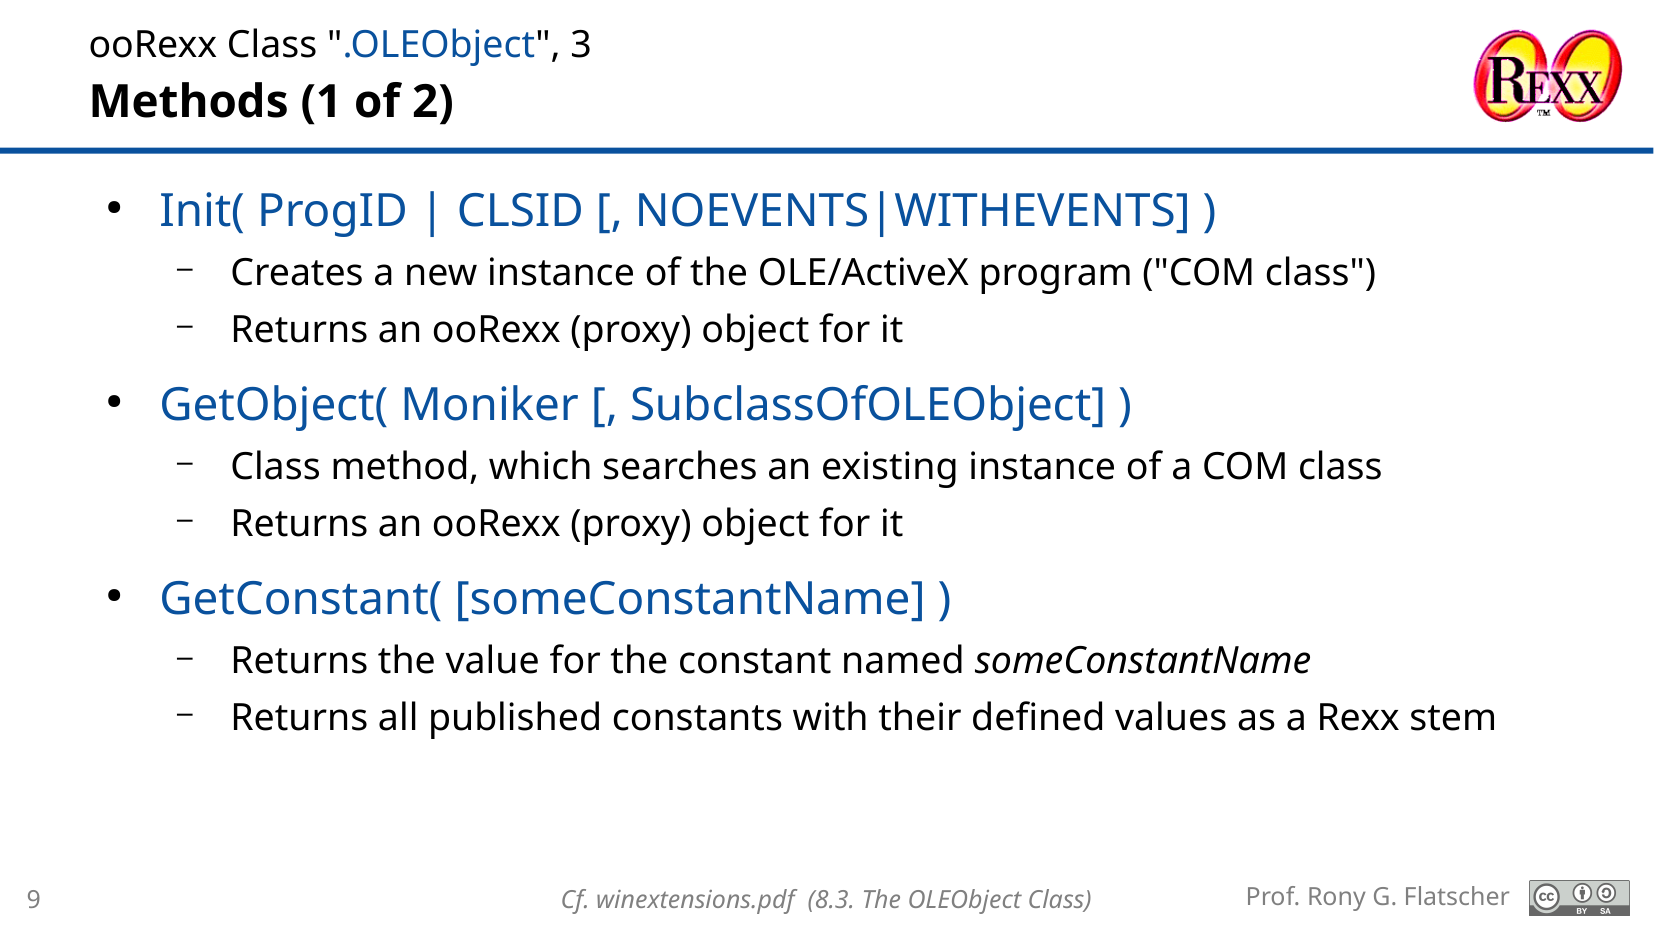

# ooRexx Class ".OLEObject", 3 Methods (1 of 2)
Init( ProgID | CLSID [, NOEVENTS|WITHEVENTS] )
Creates a new instance of the OLE/ActiveX program ("COM class")
Returns an ooRexx (proxy) object for it
GetObject( Moniker [, SubclassOfOLEObject] )
Class method, which searches an existing instance of a COM class
Returns an ooRexx (proxy) object for it
GetConstant( [someConstantName] )
Returns the value for the constant named someConstantName
Returns all published constants with their defined values as a Rexx stem
Cf. winextensions.pdf (8.3. The OLEObject Class)